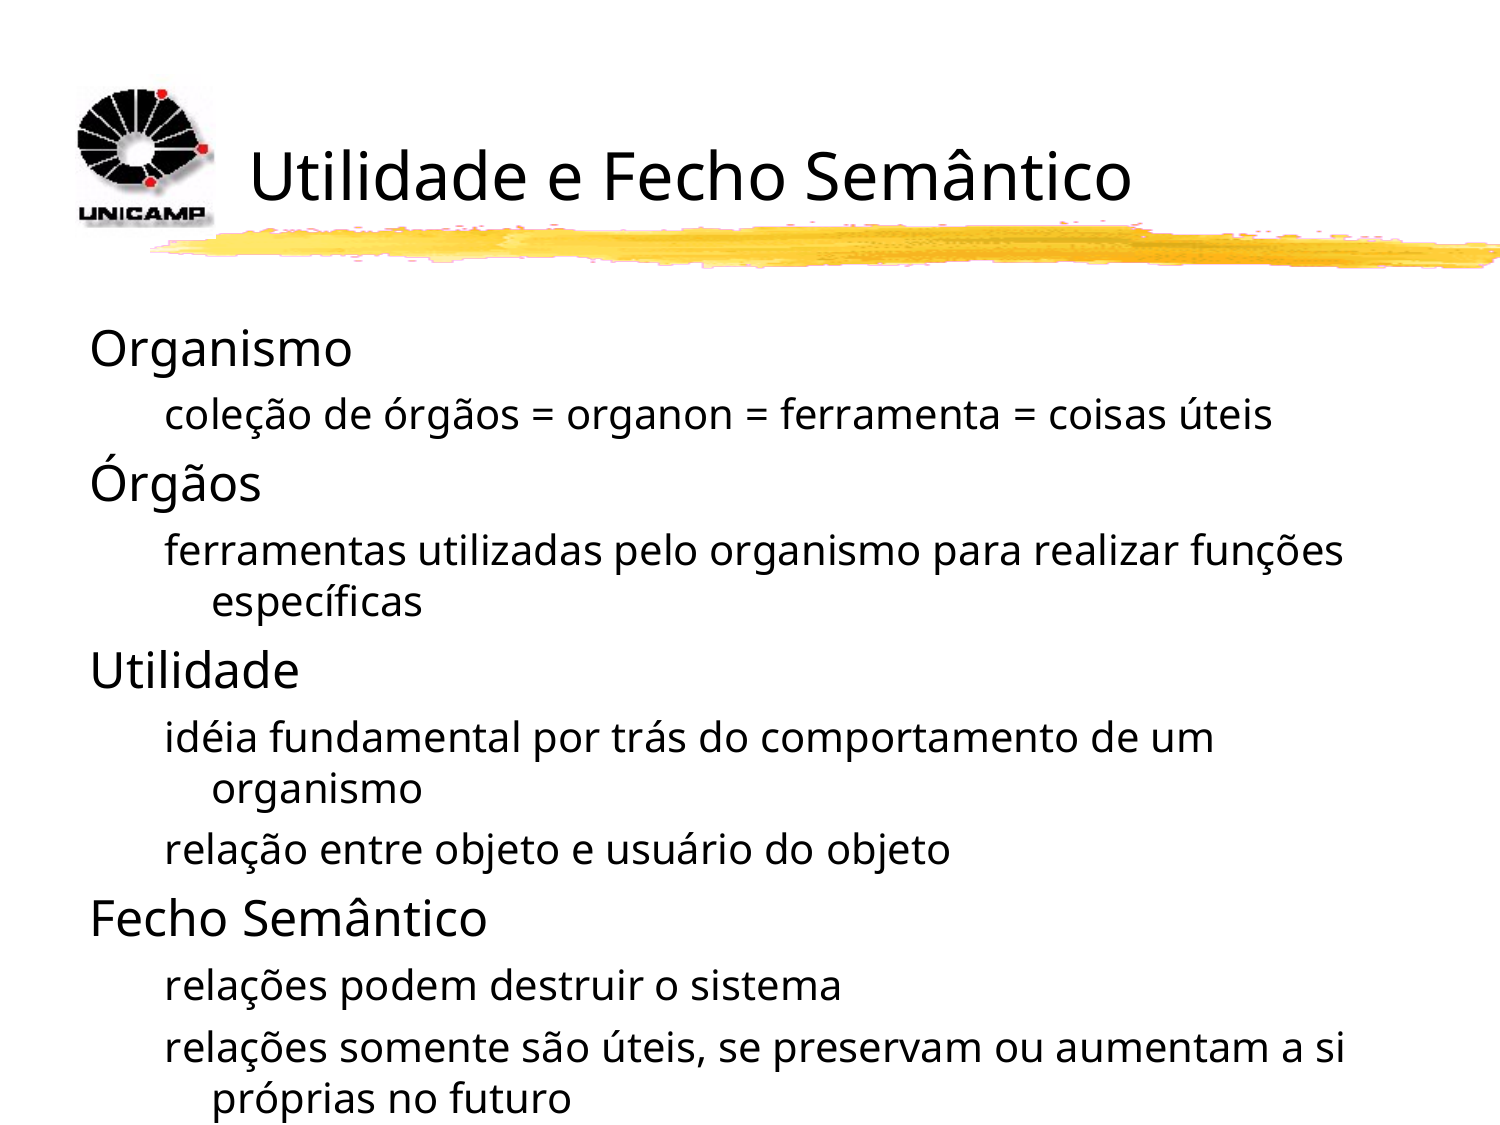

# Utilidade e Fecho Semântico
Organismo
coleção de órgãos = organon = ferramenta = coisas úteis
Órgãos
ferramentas utilizadas pelo organismo para realizar funções específicas
Utilidade
idéia fundamental por trás do comportamento de um organismo
relação entre objeto e usuário do objeto
Fecho Semântico
relações podem destruir o sistema
relações somente são úteis, se preservam ou aumentam a si próprias no futuro
auto-reproduzem a si próprias e definem sua própria identidade